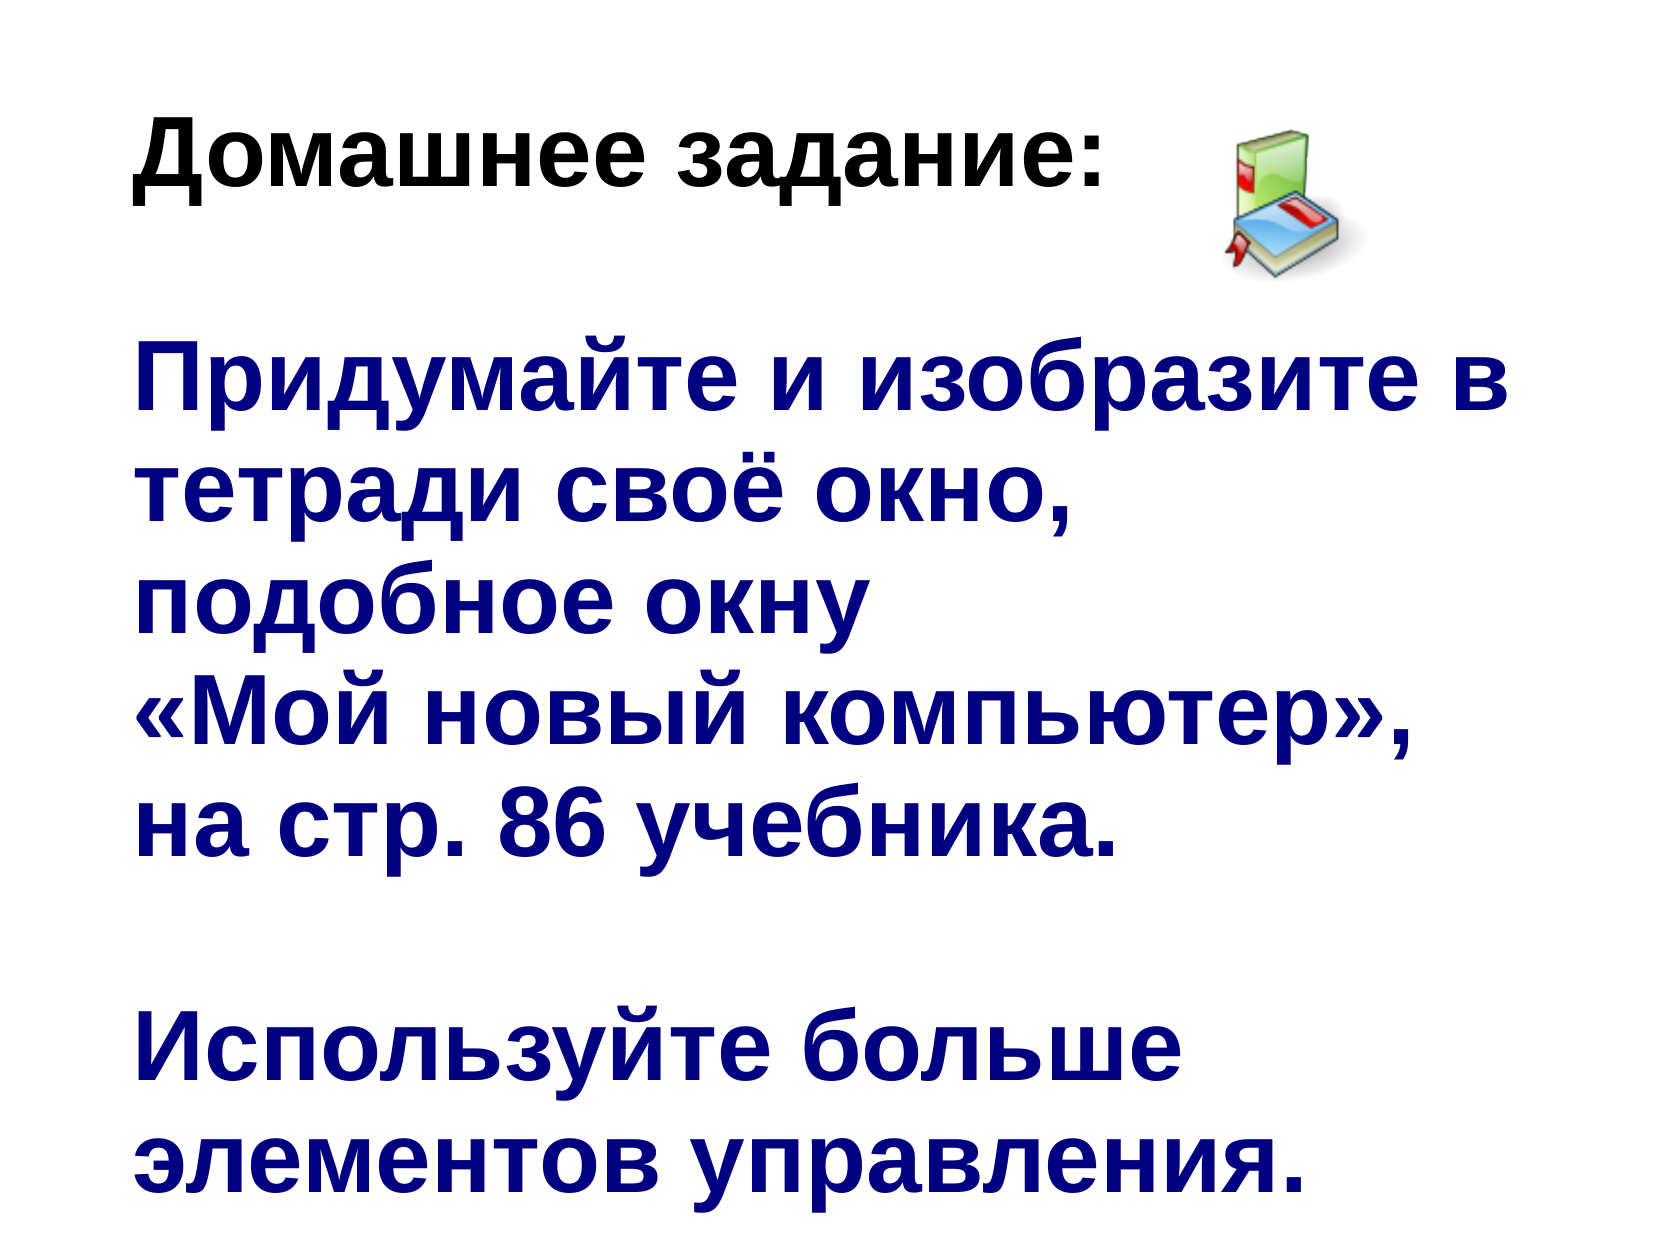

Домашнее задание:
Придумайте и изобразите в тетради своё окно, подобное окну
«Мой новый компьютер»,
на стр. 86 учебника.
Используйте больше
элементов управления.